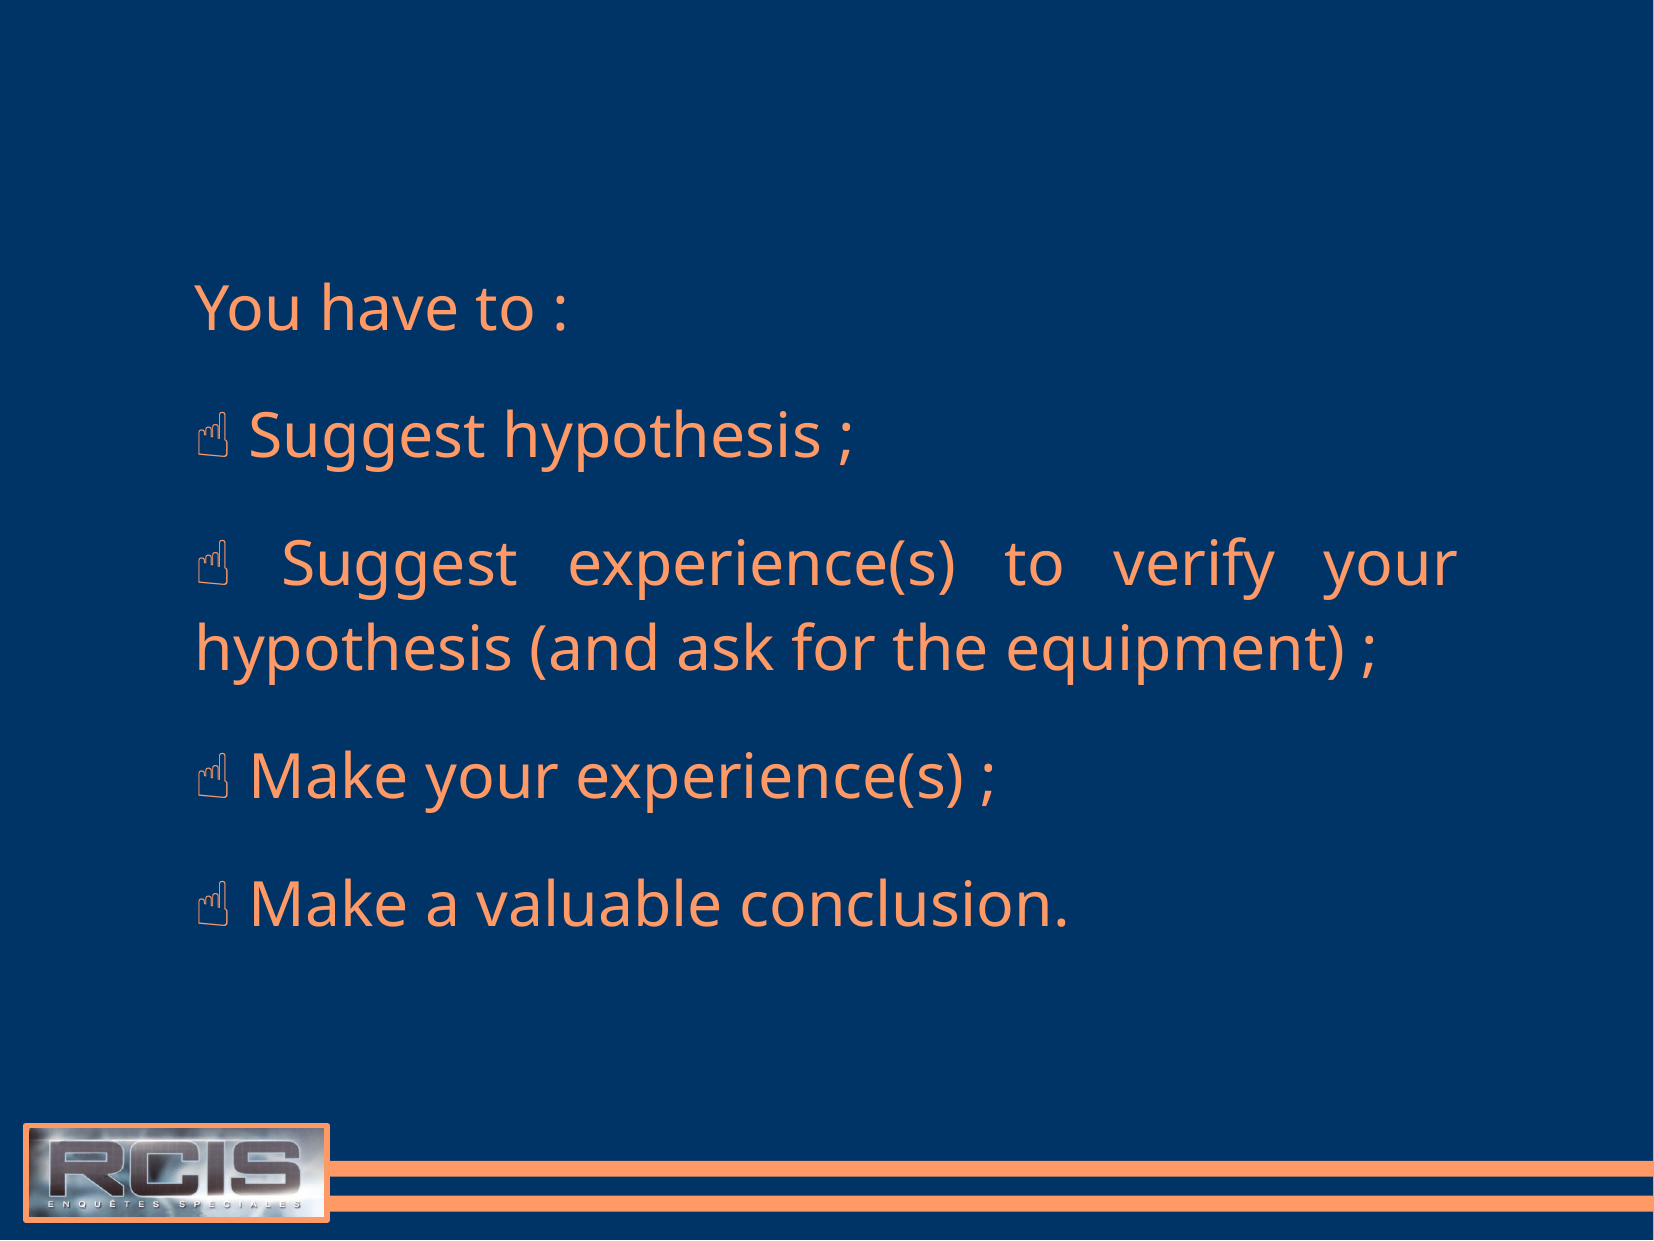

You have to :
 Suggest hypothesis ;
 Suggest experience(s) to verify your hypothesis (and ask for the equipment) ;
 Make your experience(s) ;
 Make a valuable conclusion.